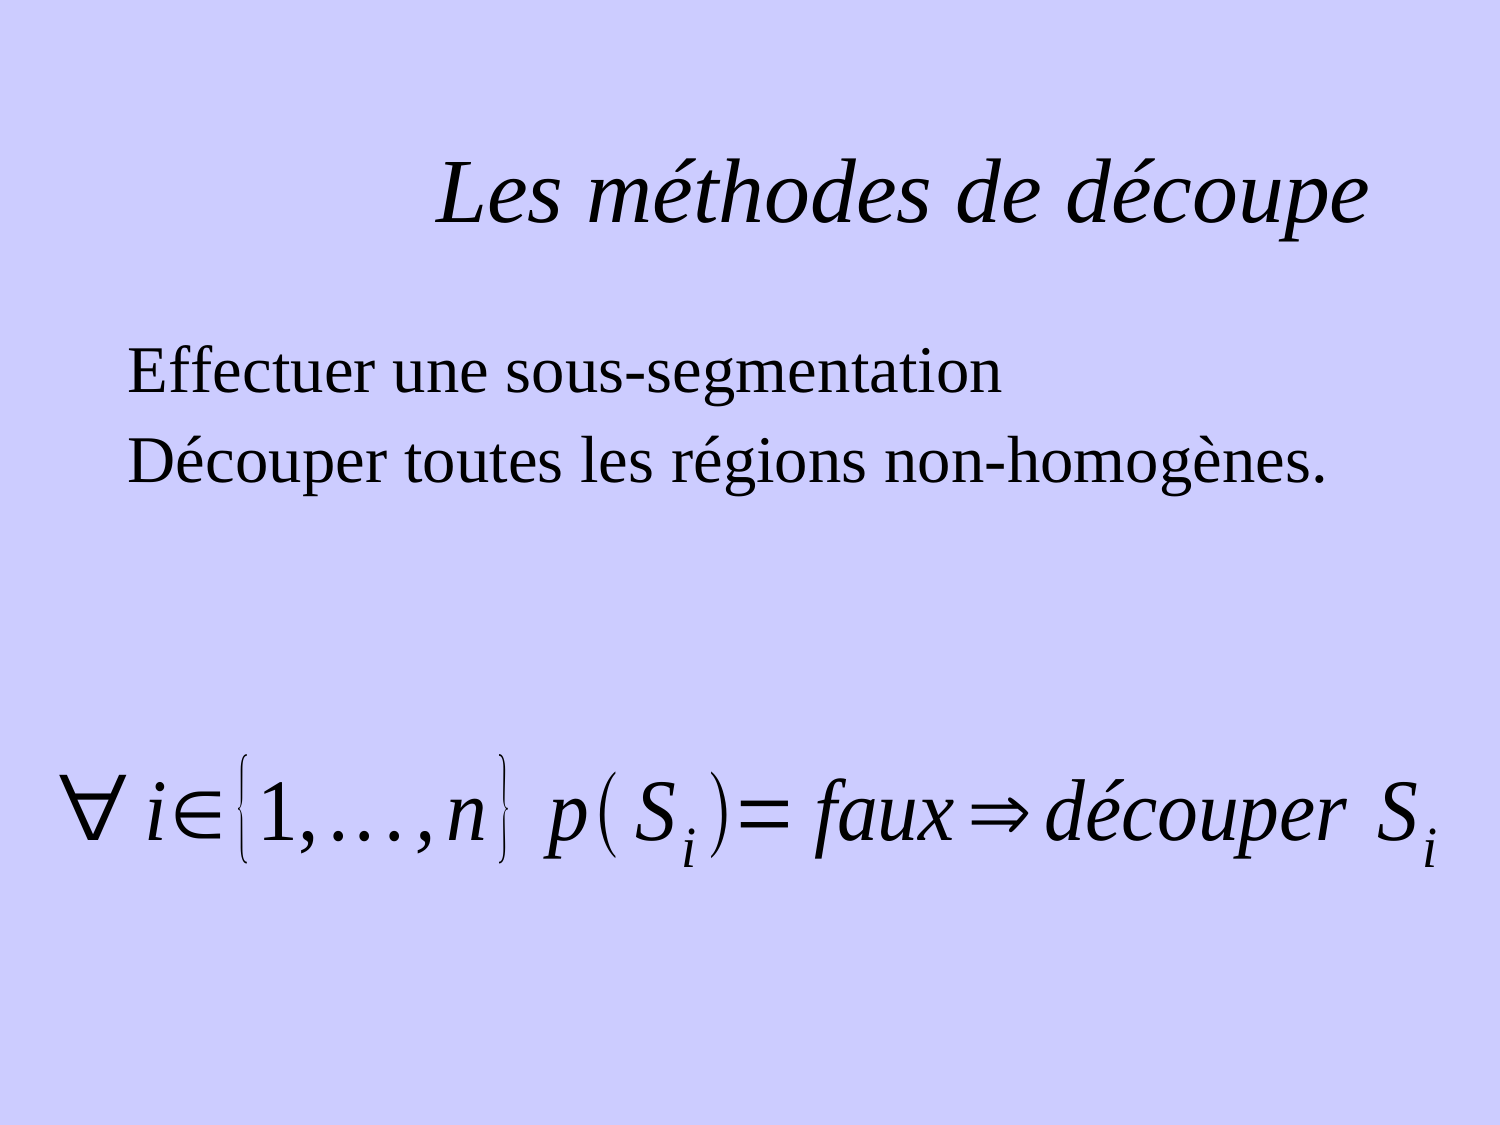

# Les méthodes de découpe
Effectuer une sous-segmentation
Découper toutes les régions non-homogènes.